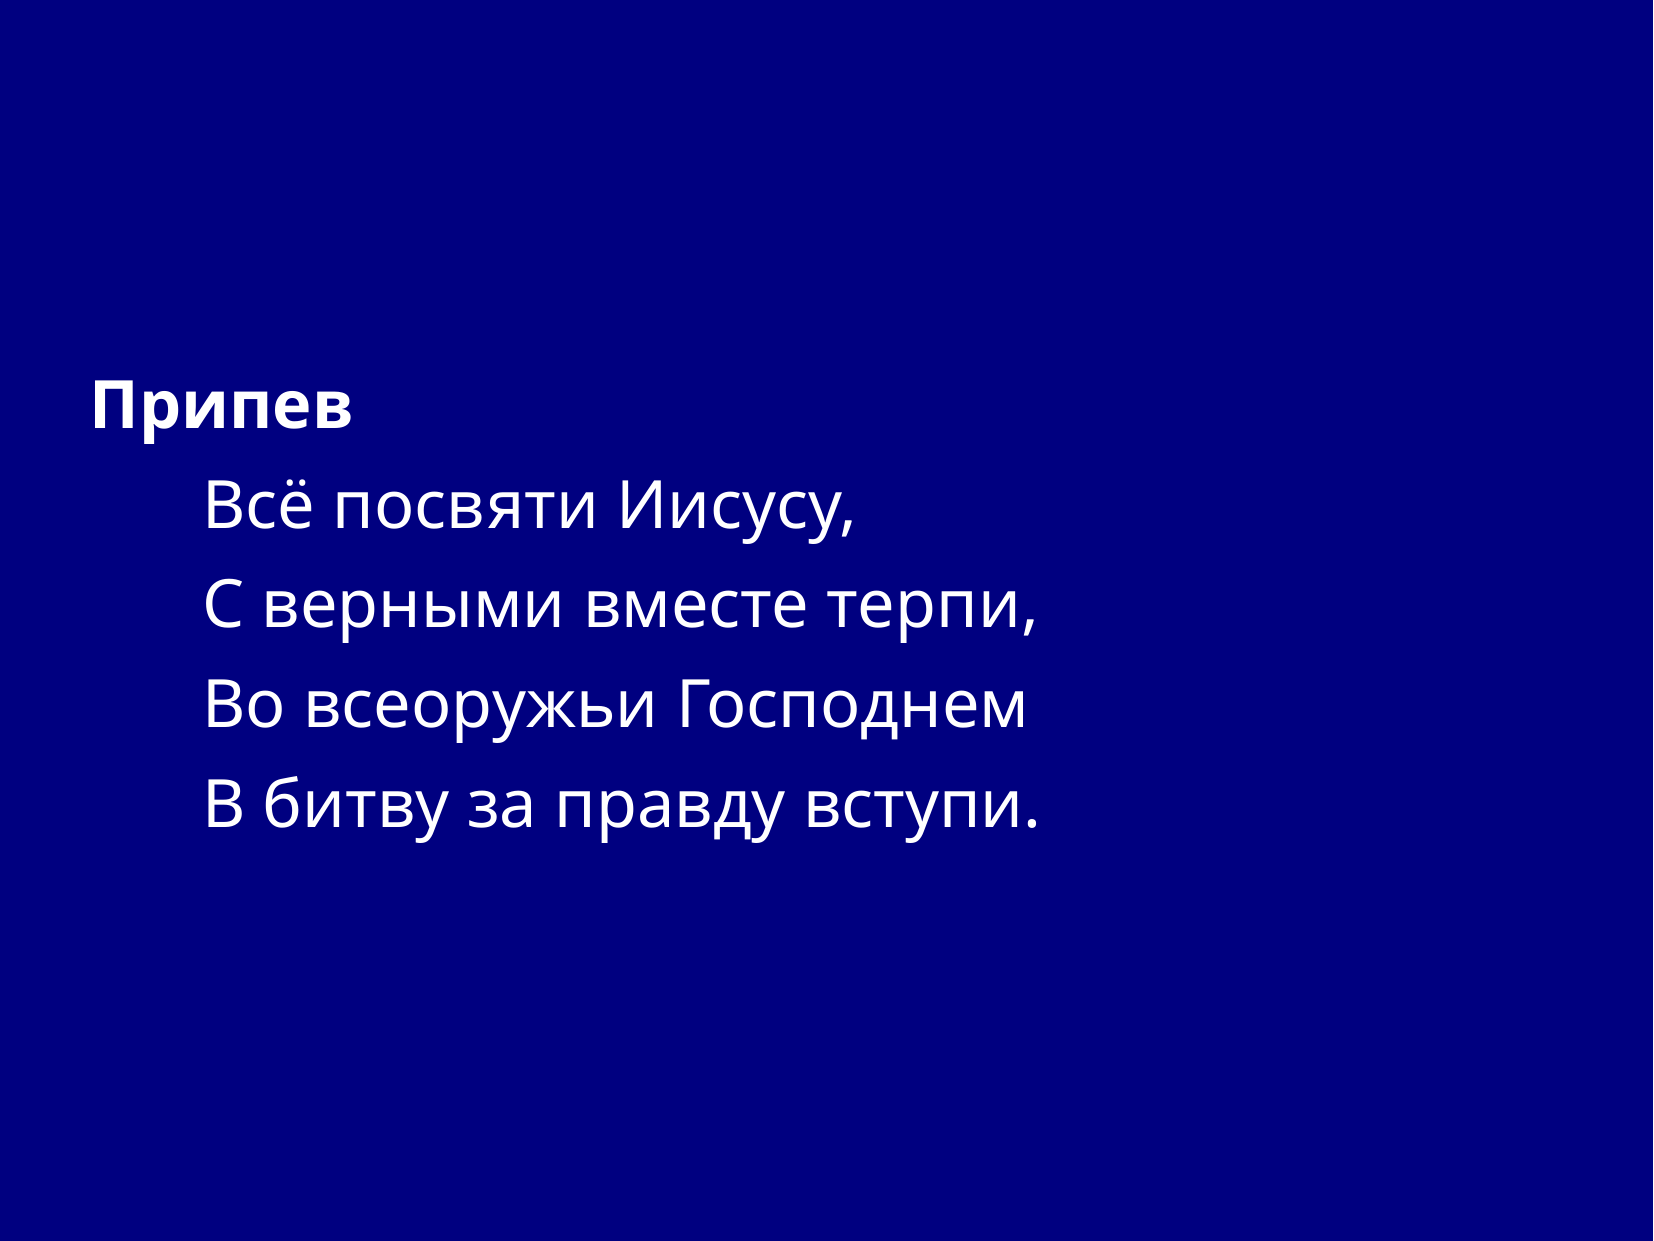

Припев
	Всё посвяти Иисусу,
	С верными вместе терпи,
	Во всеоружьи Господнем
	В битву за правду вступи.